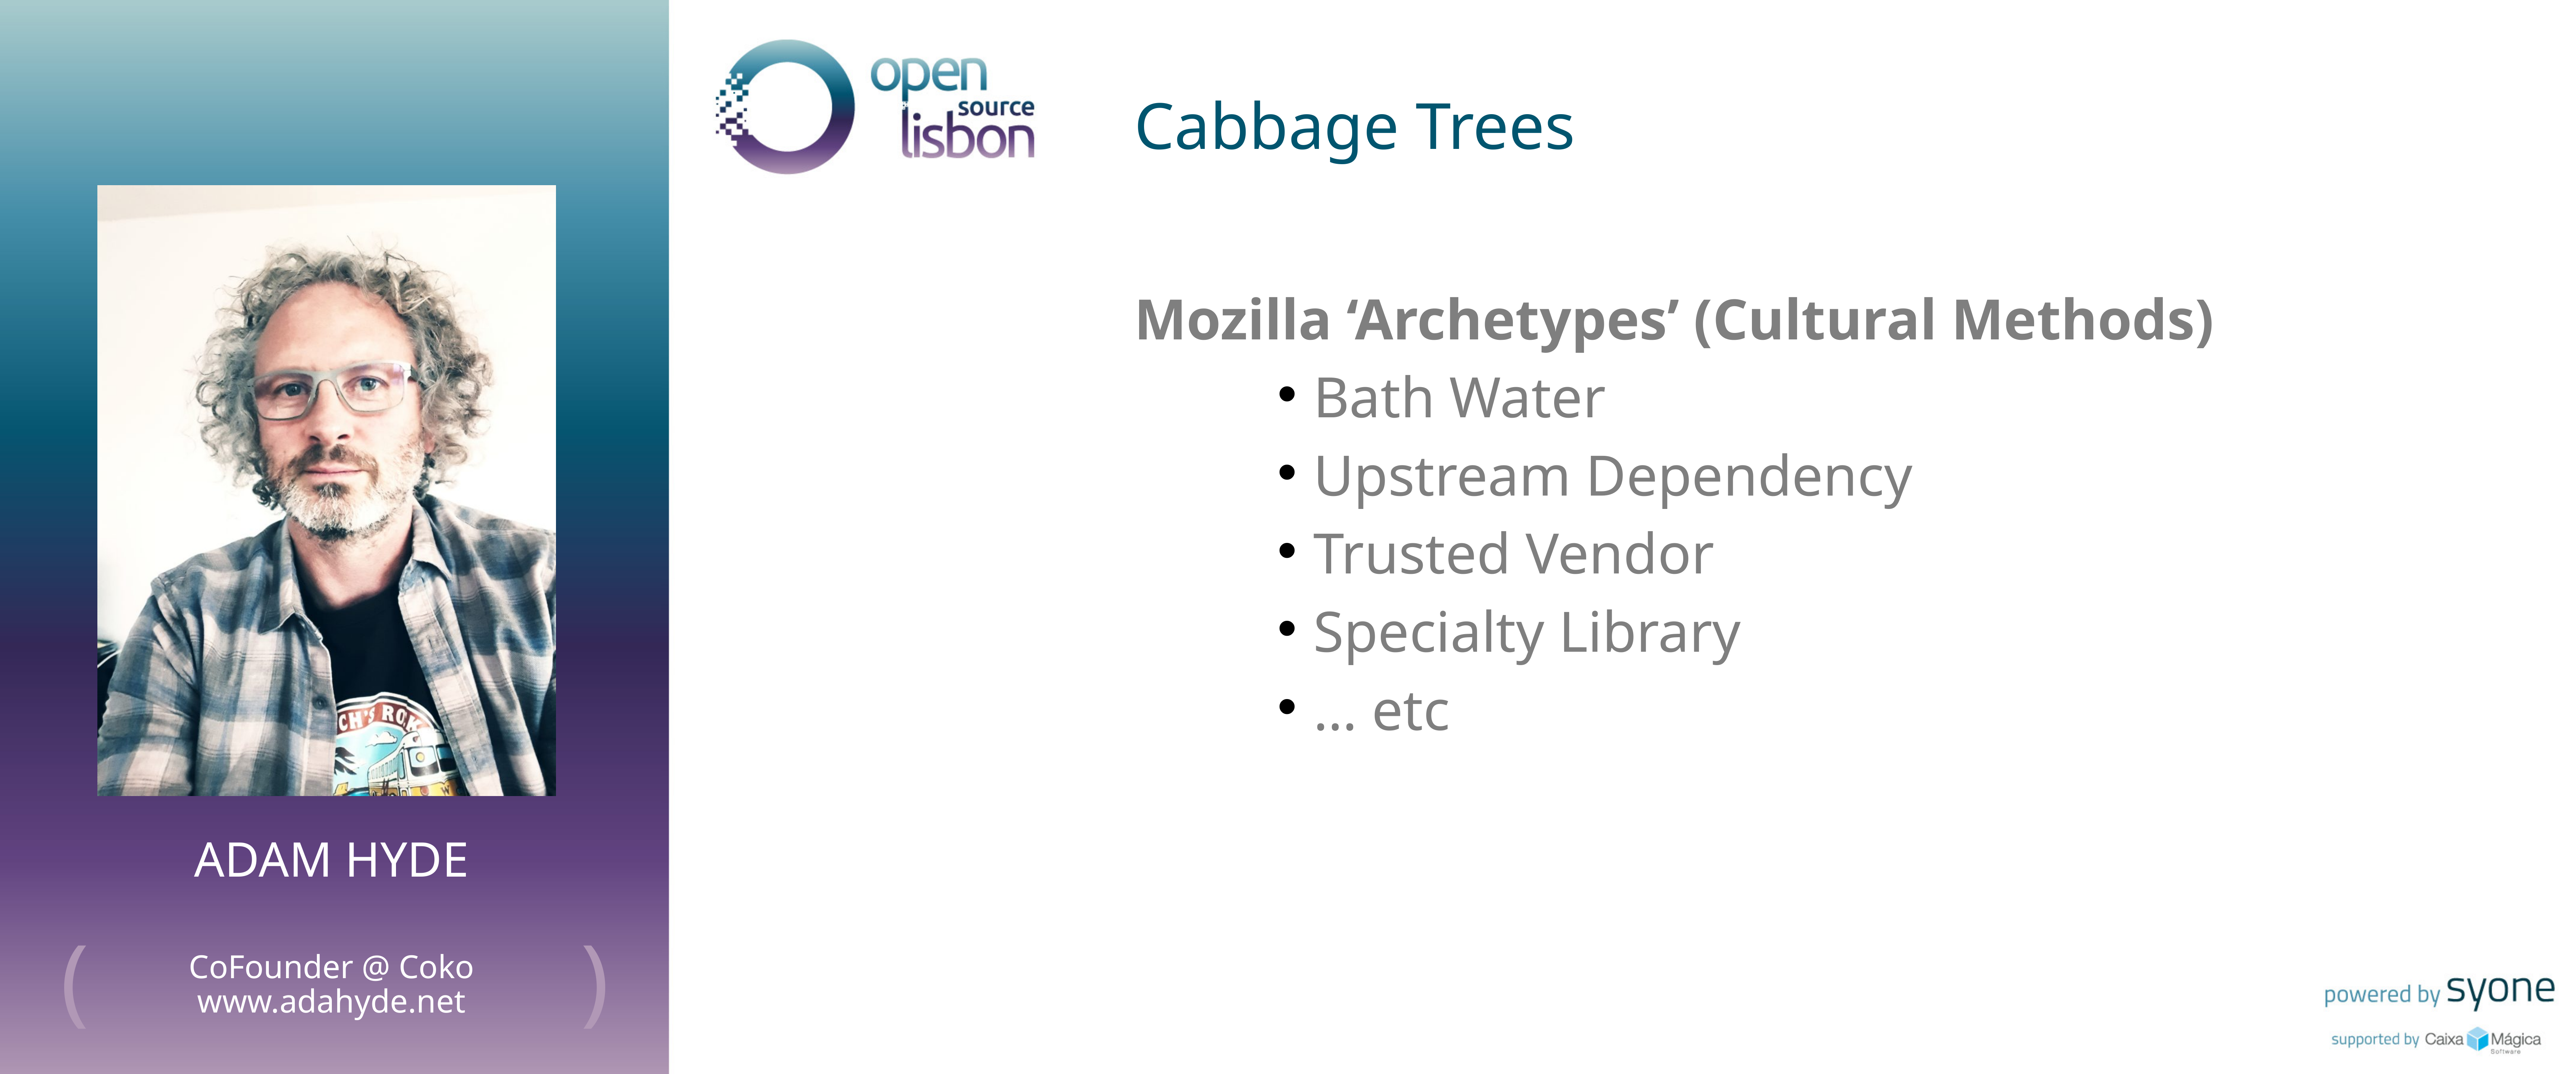

# Cabbage Trees
Mozilla ‘Archetypes’ (Cultural Methods)
Bath Water
Upstream Dependency
Trusted Vendor
Specialty Library
… etc